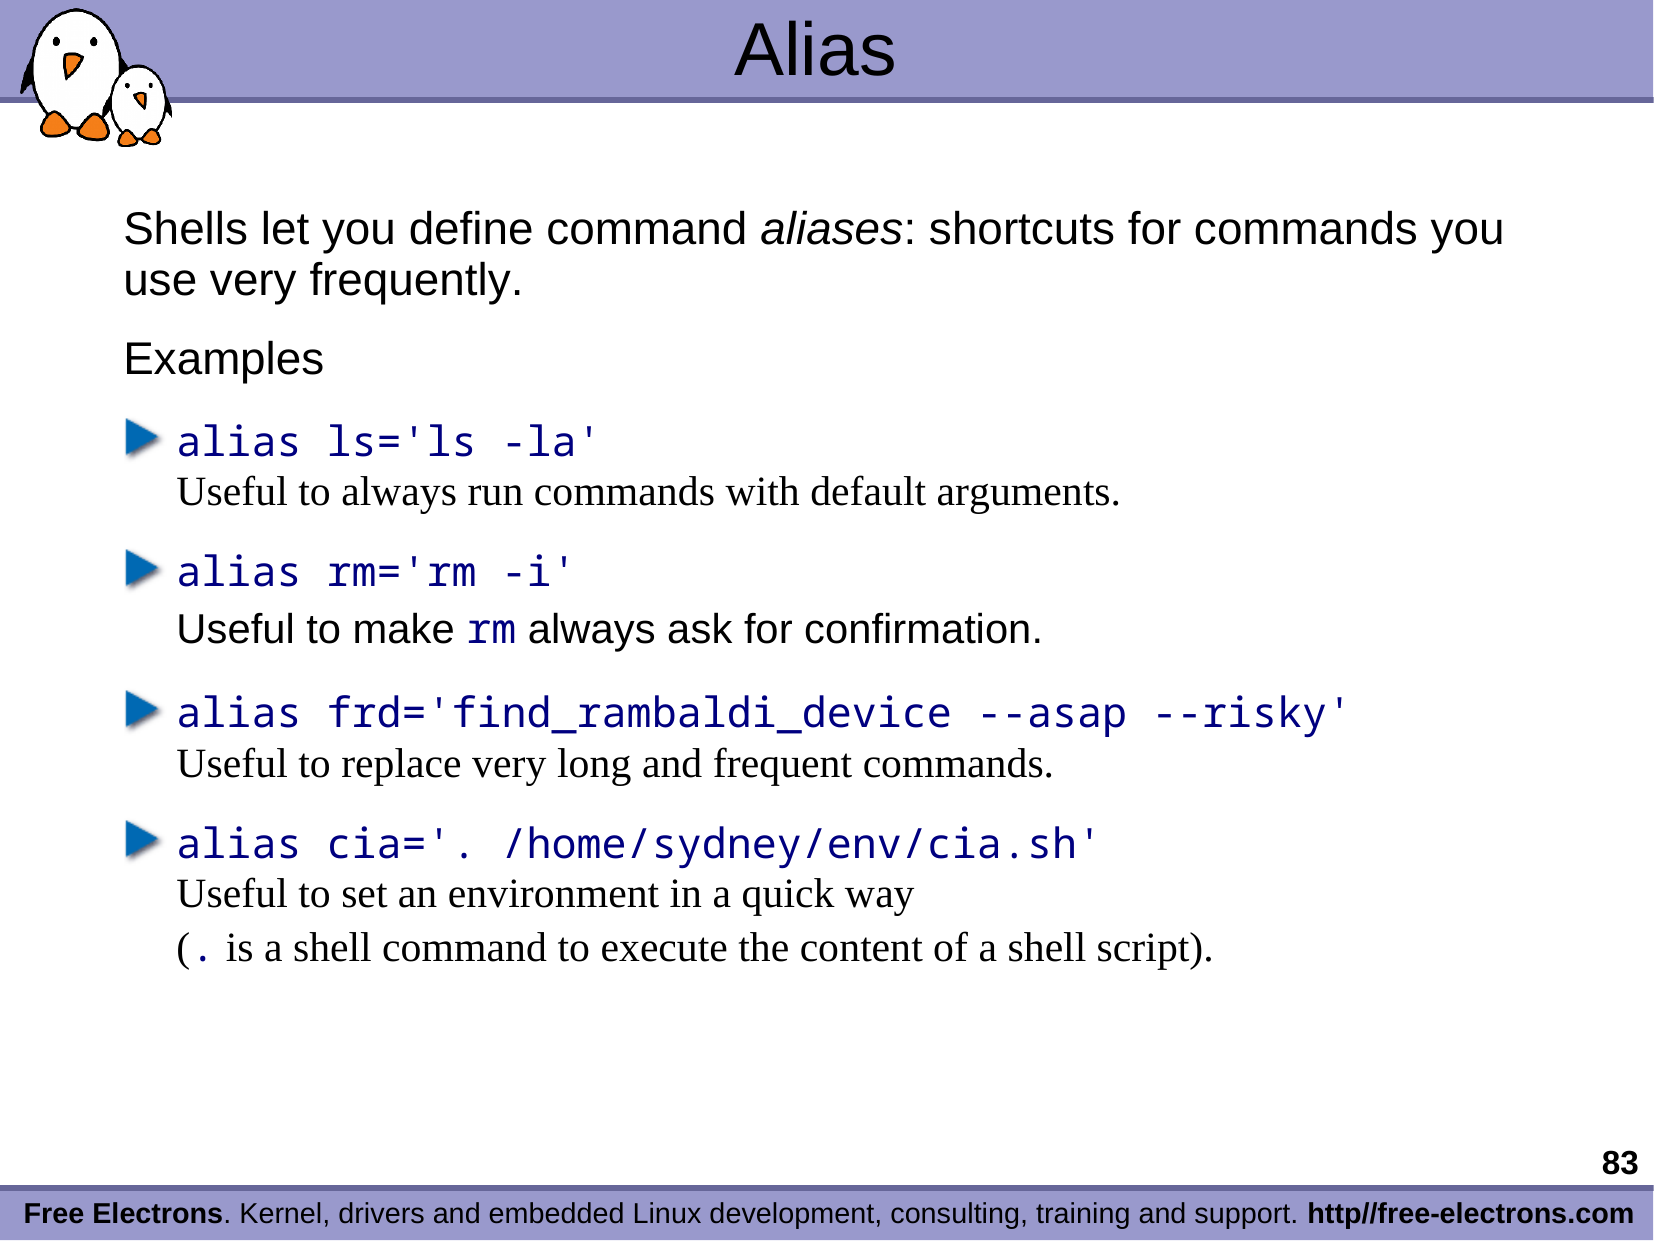

# Alias
Shells let you define command aliases: shortcuts for commands you use very frequently.
Examples
alias ls='ls -la'
Useful to always run commands with default arguments.
alias rm='rm -i'
Useful to make rm always ask for confirmation.
alias frd='find_rambaldi_device --asap --risky'
Useful to replace very long and frequent commands.
alias cia='. /home/sydney/env/cia.sh'
Useful to set an environment in a quick way
(. is a shell command to execute the content of a shell script).